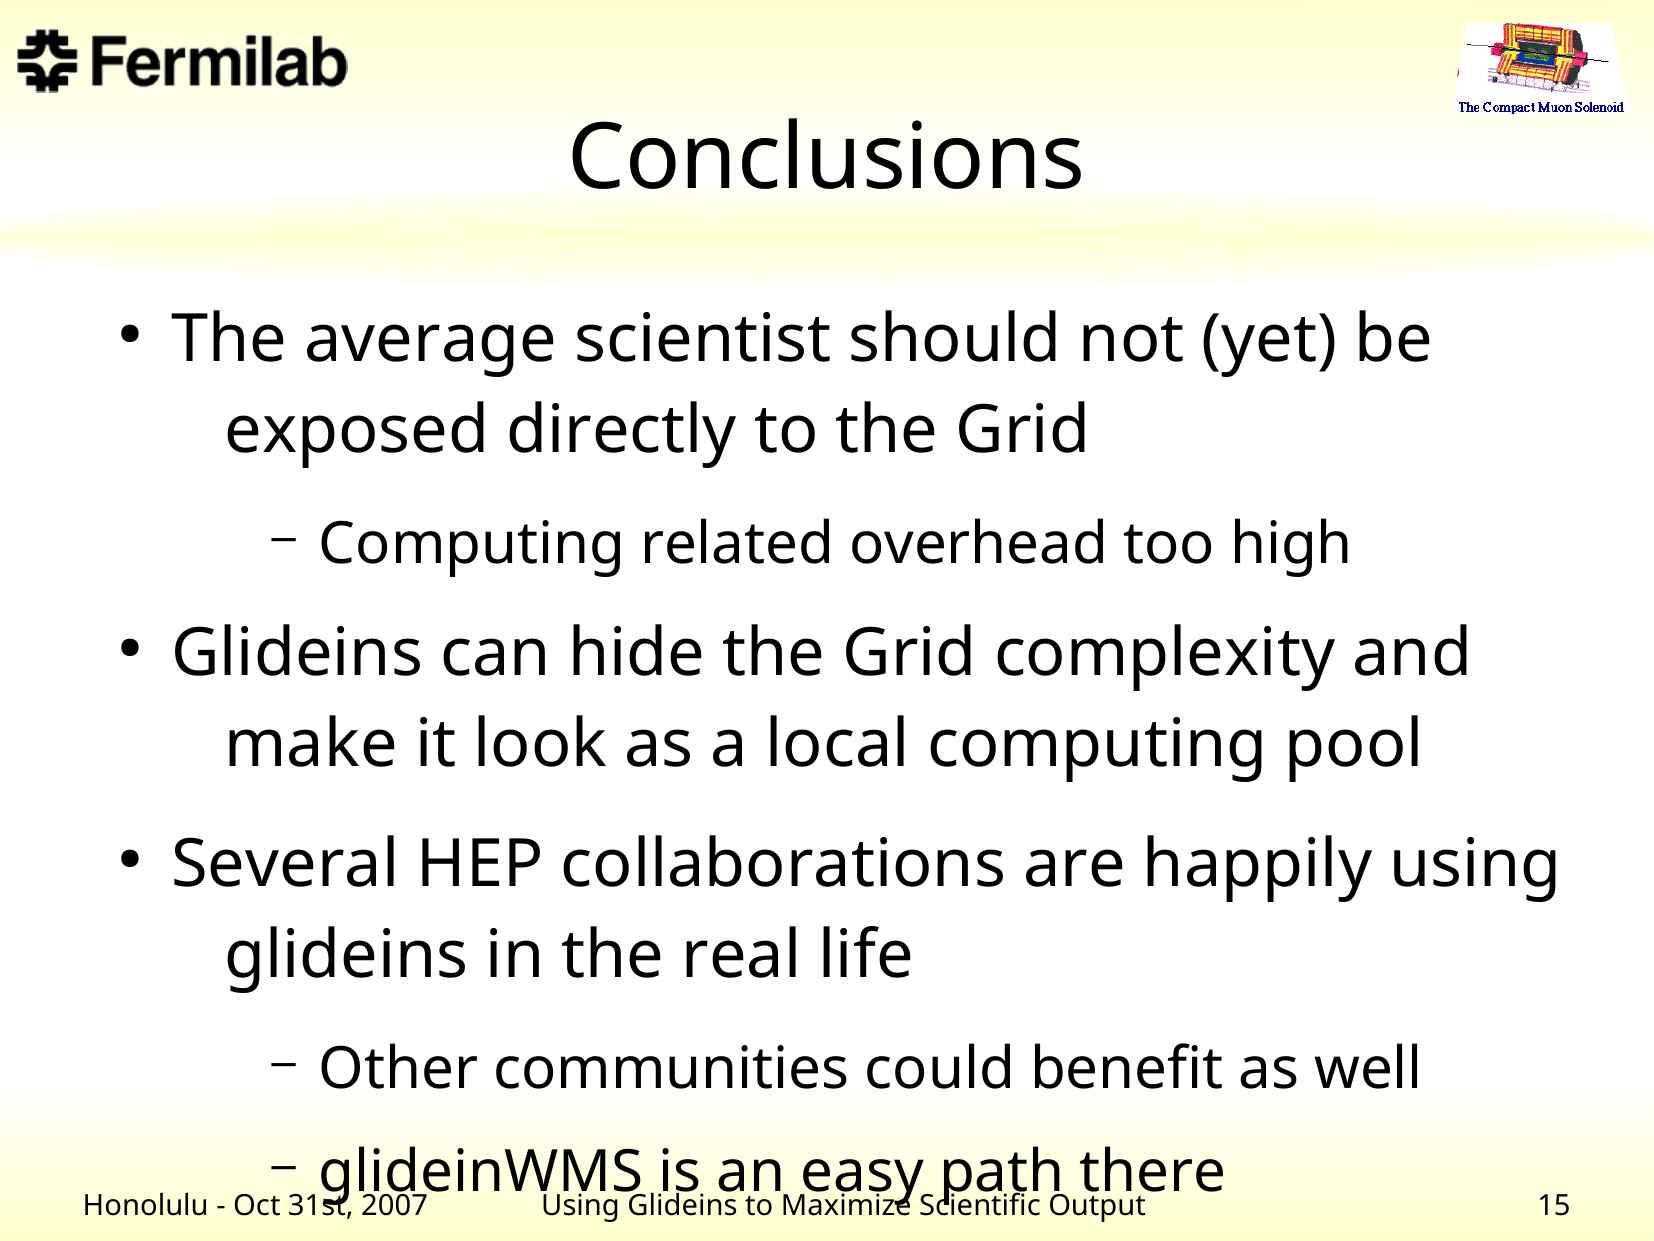

# Conclusions
The average scientist should not (yet) be exposed directly to the Grid
Computing related overhead too high
Glideins can hide the Grid complexity and make it look as a local computing pool
Several HEP collaborations are happily using glideins in the real life
Other communities could benefit as well
glideinWMS is an easy path there
Using Glideins to Maximize Scientific Output
Honolulu - Oct 31st, 2007
15